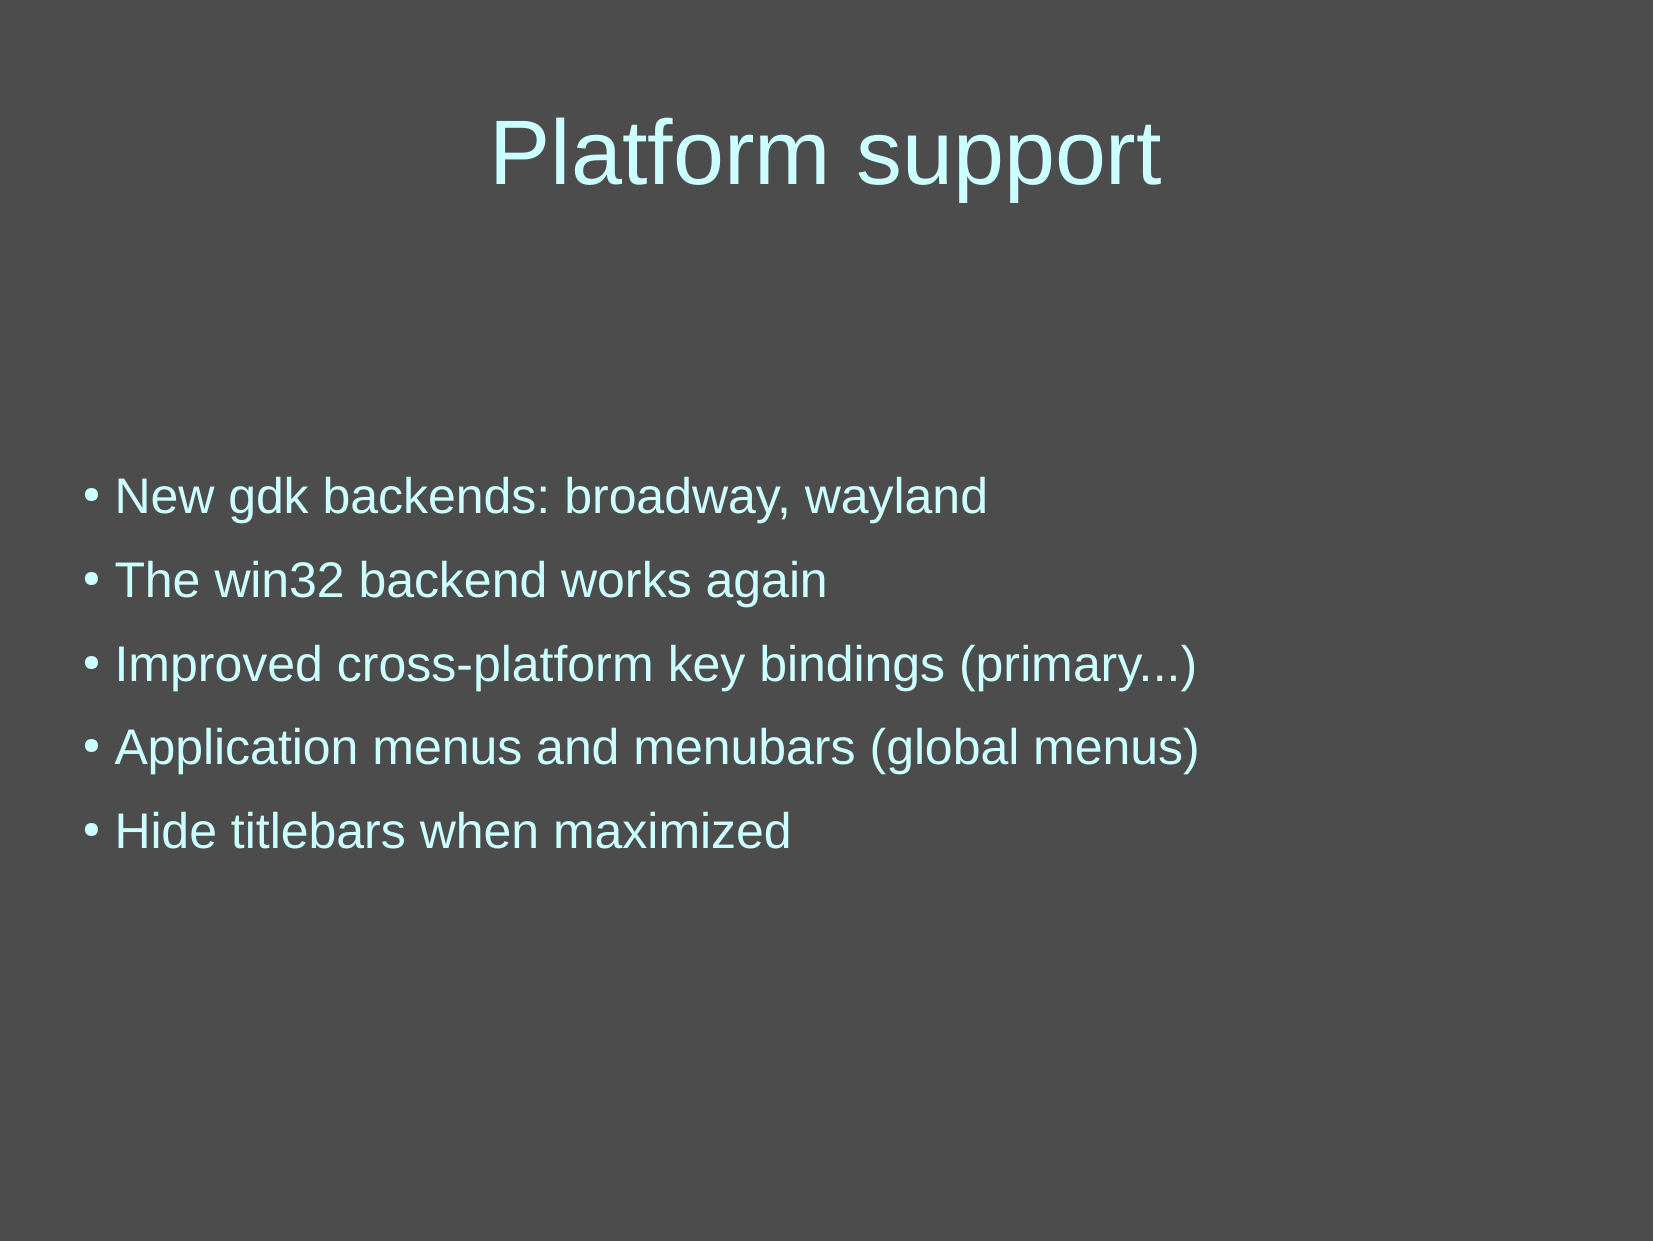

# Platform support
 New gdk backends: broadway, wayland
 The win32 backend works again
 Improved cross-platform key bindings (primary...)
 Application menus and menubars (global menus)
 Hide titlebars when maximized